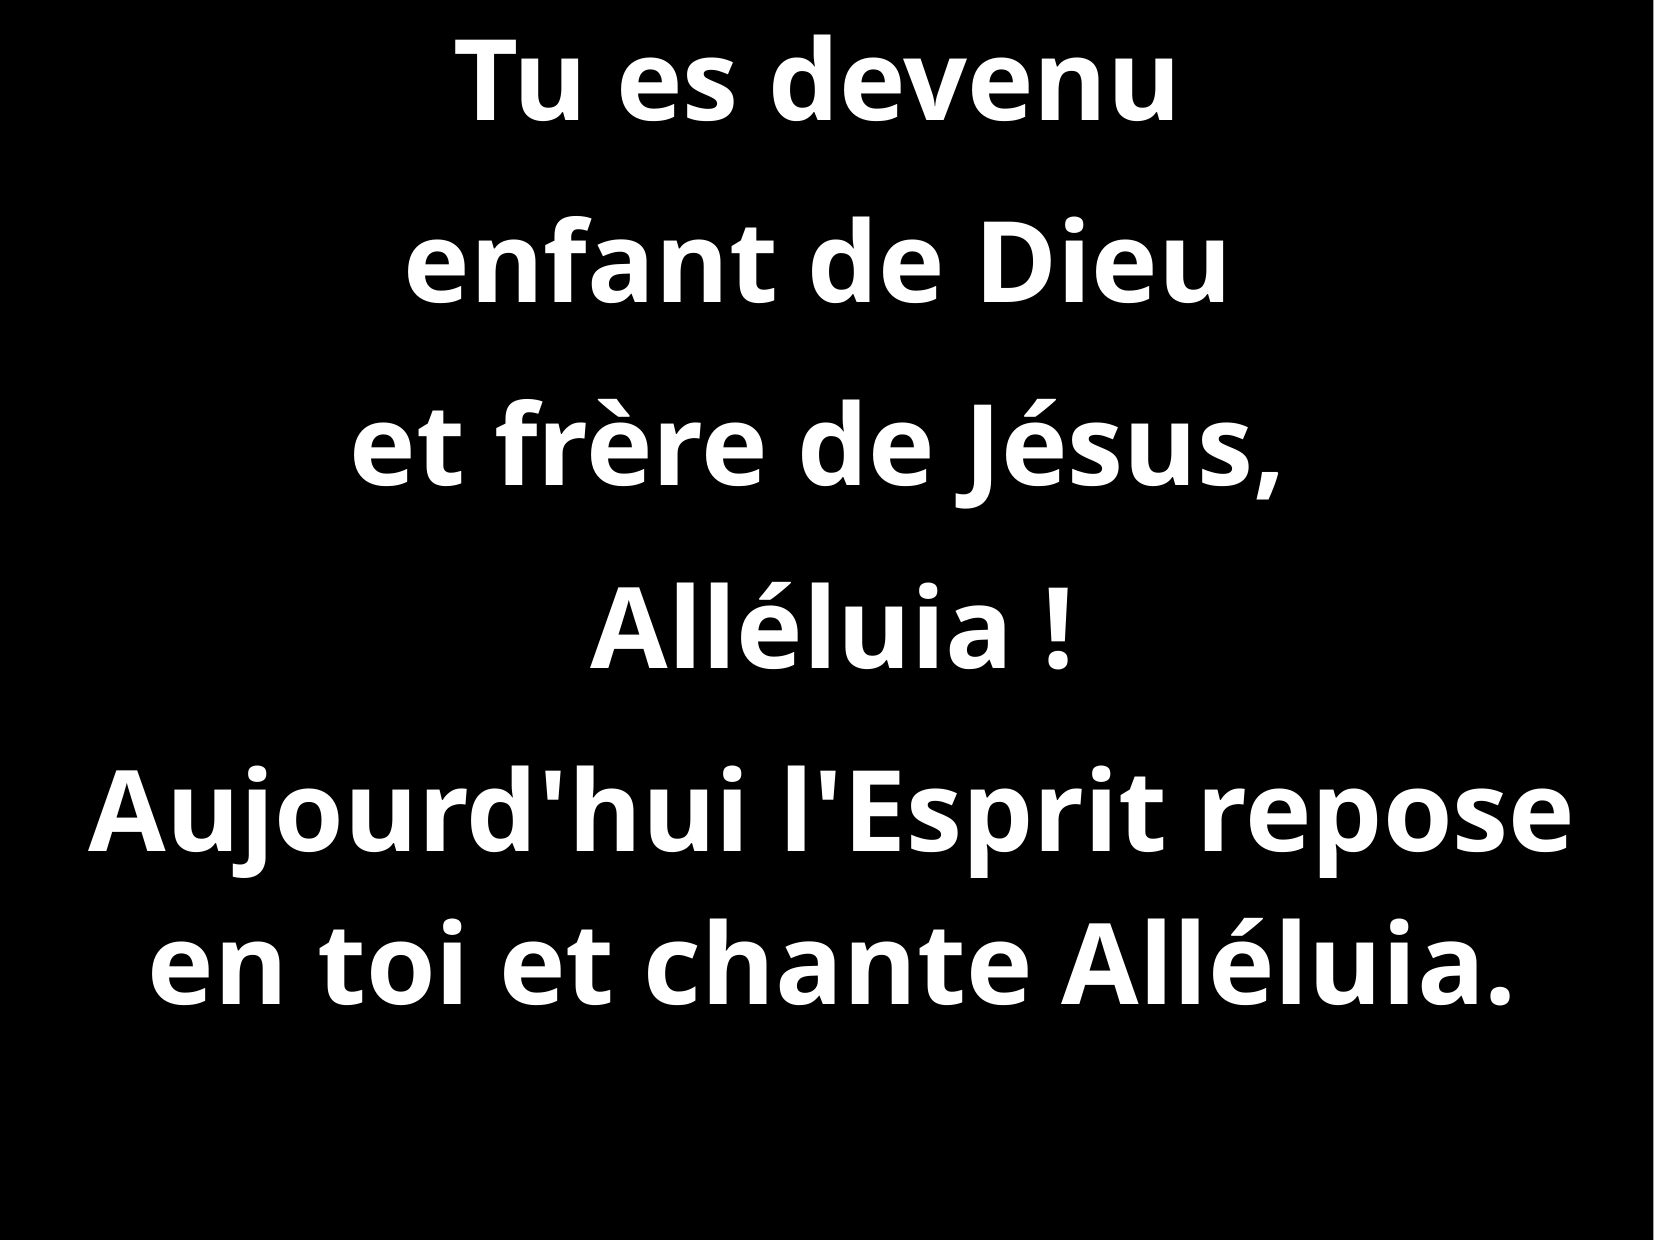

# Tu es devenu
enfant de Dieu
et frère de Jésus,
Alléluia !
Aujourd'hui l'Esprit repose en toi et chante Alléluia.